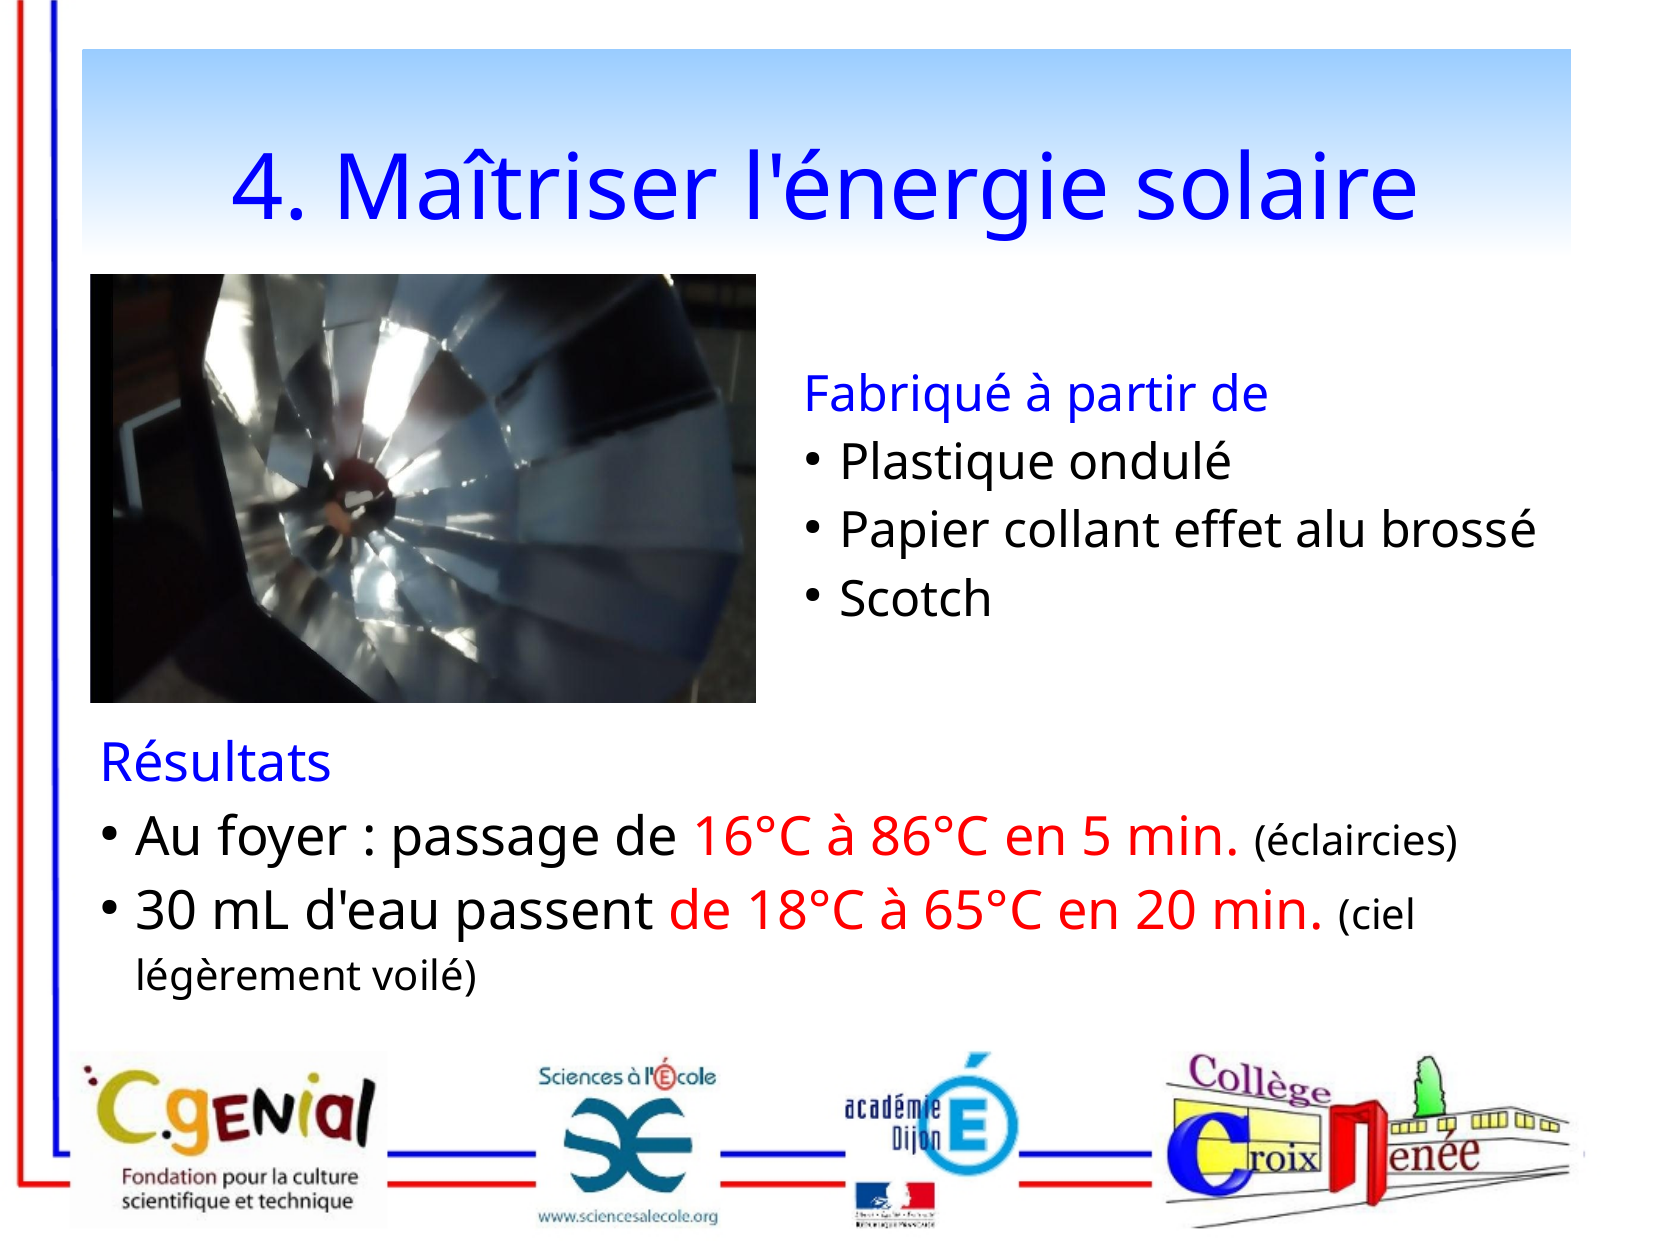

#
4. Maîtriser l'énergie solaire
Fabriqué à partir de
Plastique ondulé
Papier collant effet alu brossé
Scotch
Résultats
Au foyer : passage de 16°C à 86°C en 5 min. (éclaircies)
30 mL d'eau passent de 18°C à 65°C en 20 min. (ciel légèrement voilé)